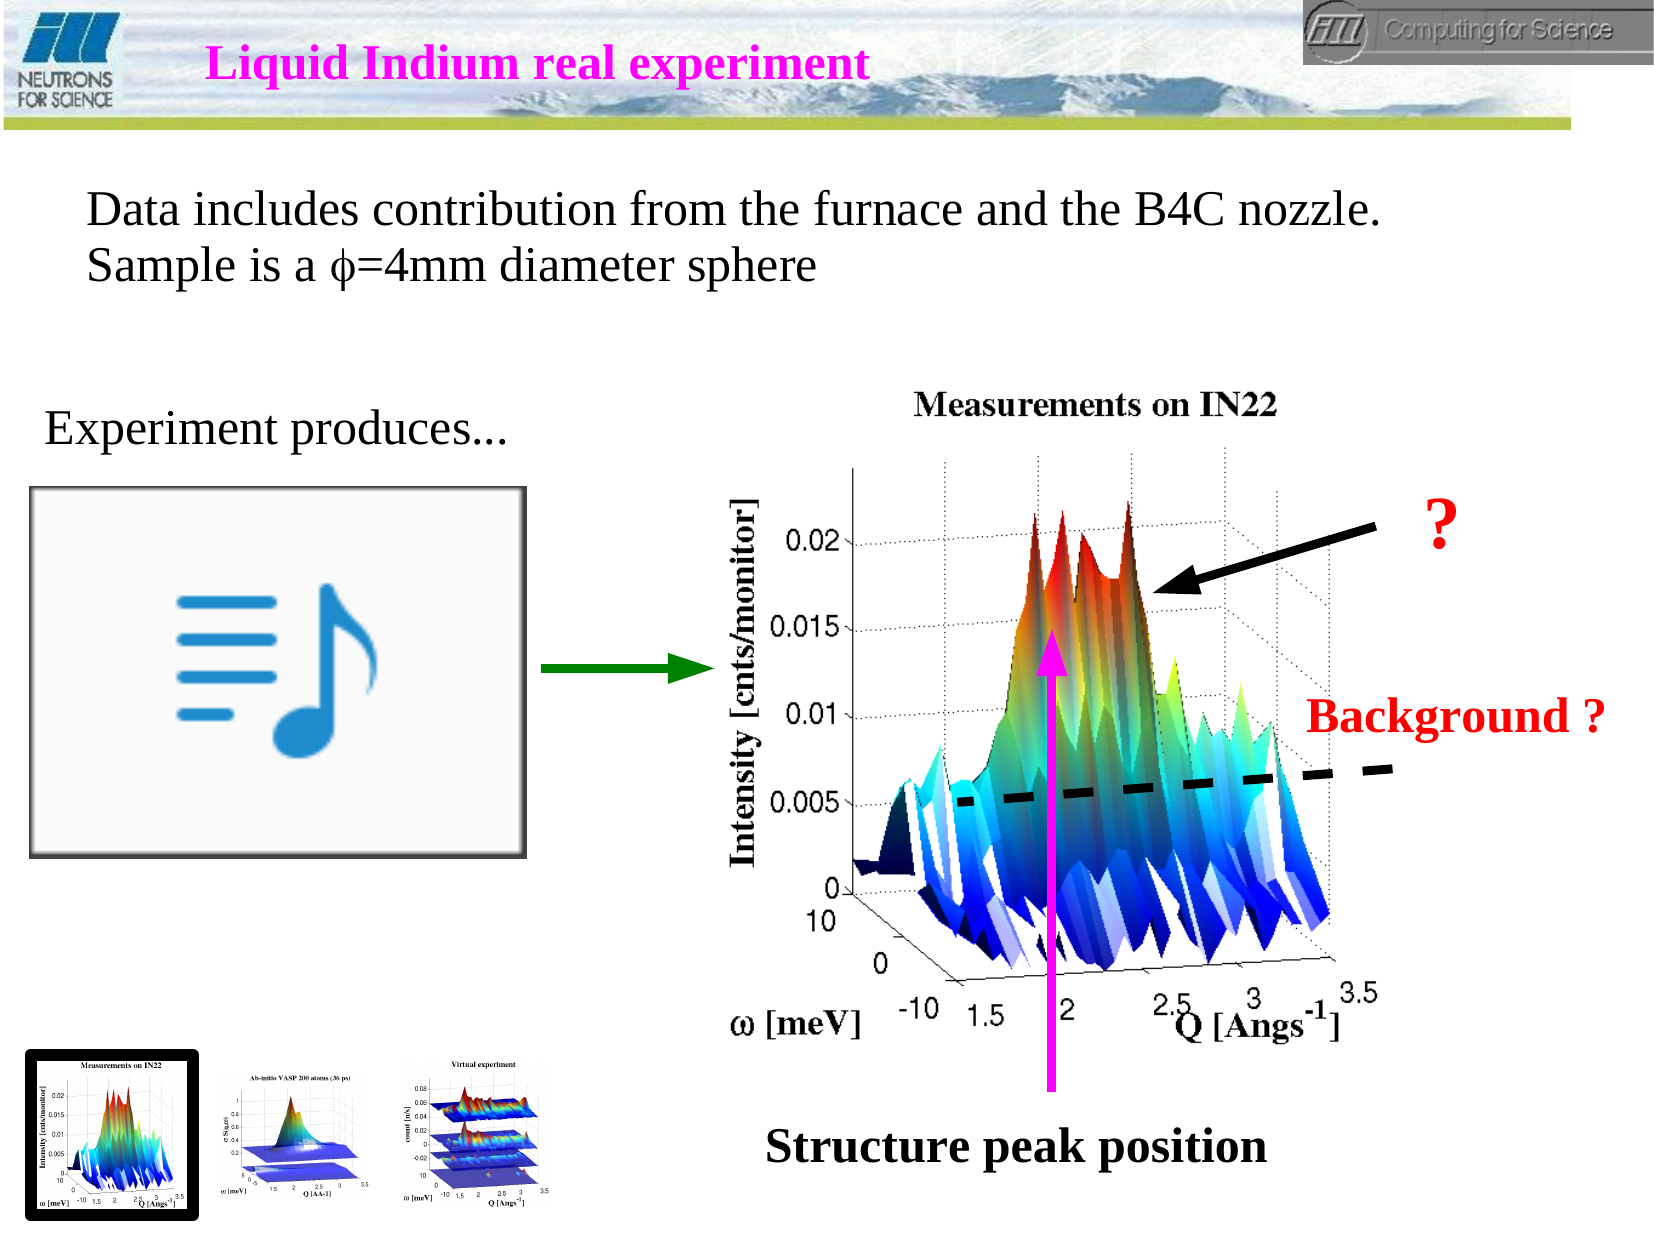

Liquid Indium real experiment
Data includes contribution from the furnace and the B4C nozzle.
Sample is a f=4mm diameter sphere
Experiment produces...
?
Background ?
Structure peak position